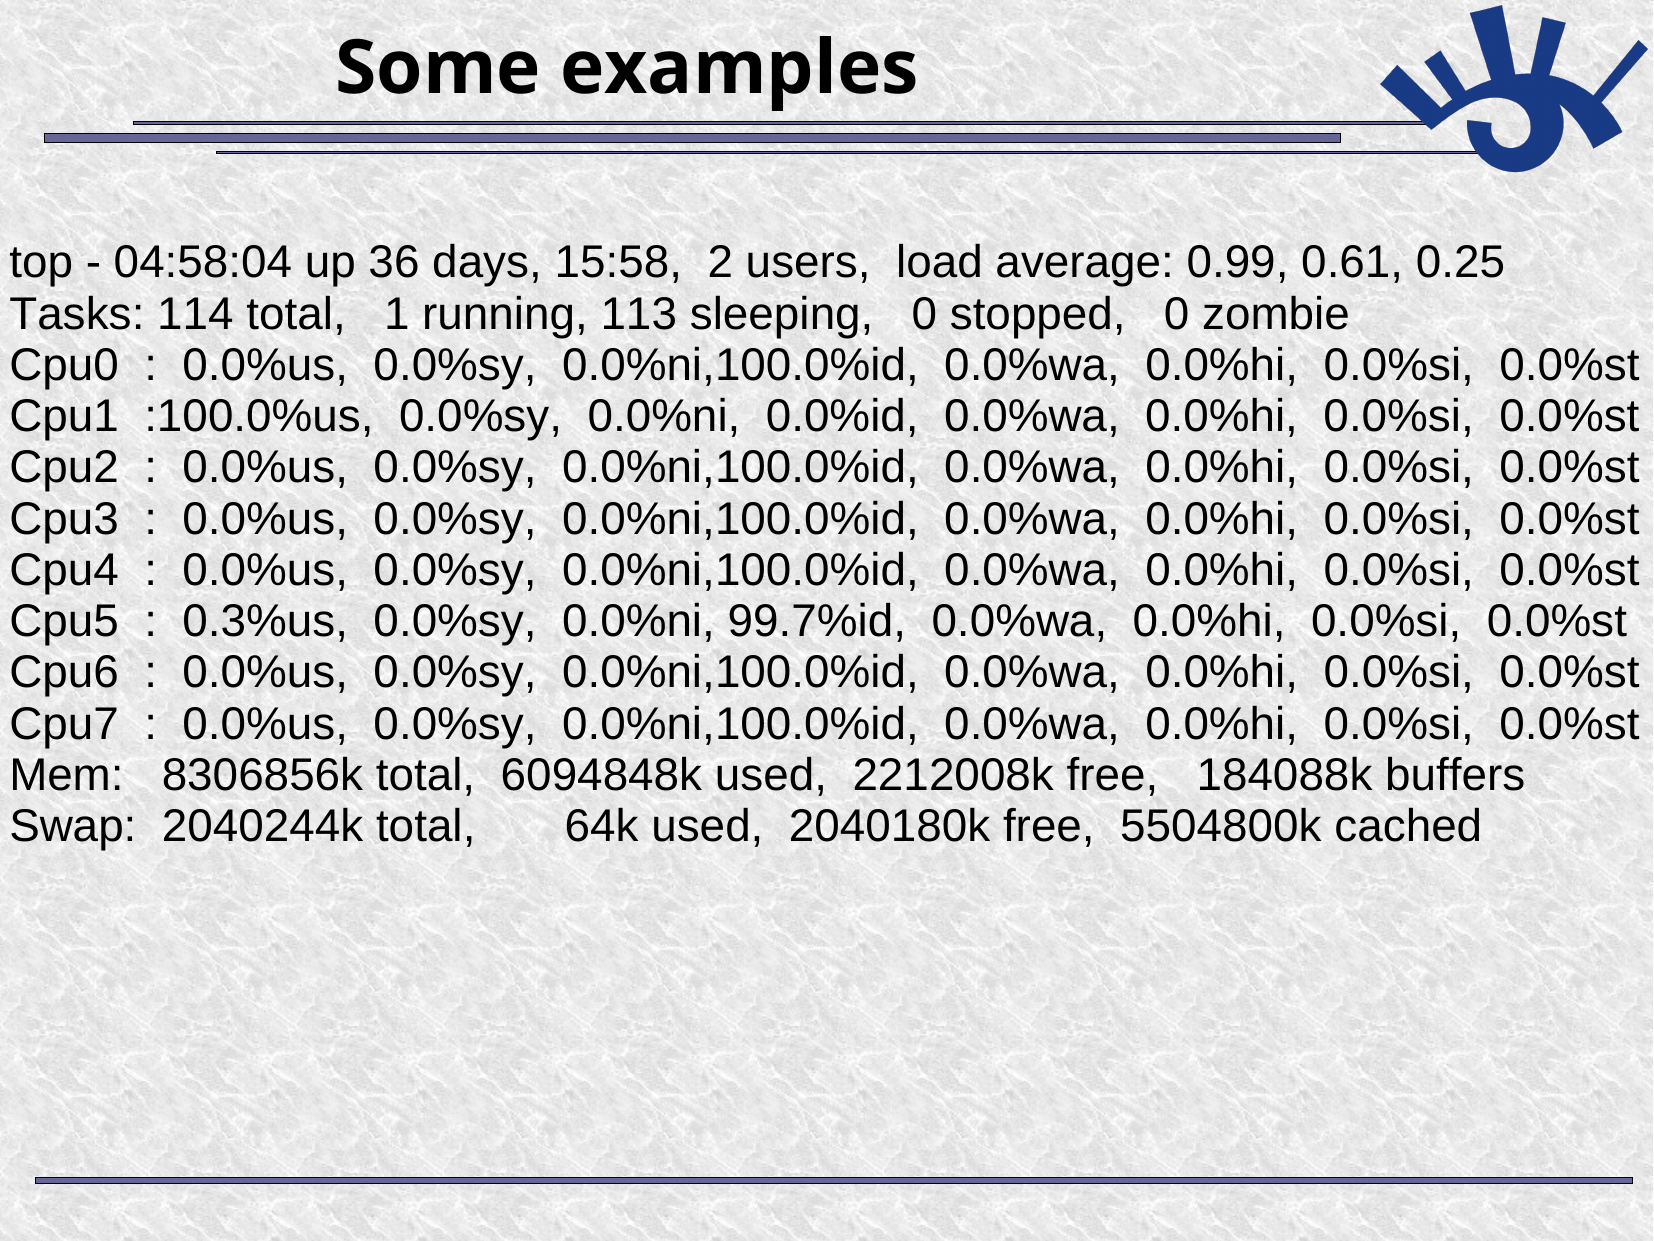

Some examples
top - 04:58:04 up 36 days, 15:58, 2 users, load average: 0.99, 0.61, 0.25
Tasks: 114 total, 1 running, 113 sleeping, 0 stopped, 0 zombie
Cpu0 : 0.0%us, 0.0%sy, 0.0%ni,100.0%id, 0.0%wa, 0.0%hi, 0.0%si, 0.0%st
Cpu1 :100.0%us, 0.0%sy, 0.0%ni, 0.0%id, 0.0%wa, 0.0%hi, 0.0%si, 0.0%st
Cpu2 : 0.0%us, 0.0%sy, 0.0%ni,100.0%id, 0.0%wa, 0.0%hi, 0.0%si, 0.0%st
Cpu3 : 0.0%us, 0.0%sy, 0.0%ni,100.0%id, 0.0%wa, 0.0%hi, 0.0%si, 0.0%st
Cpu4 : 0.0%us, 0.0%sy, 0.0%ni,100.0%id, 0.0%wa, 0.0%hi, 0.0%si, 0.0%st
Cpu5 : 0.3%us, 0.0%sy, 0.0%ni, 99.7%id, 0.0%wa, 0.0%hi, 0.0%si, 0.0%st
Cpu6 : 0.0%us, 0.0%sy, 0.0%ni,100.0%id, 0.0%wa, 0.0%hi, 0.0%si, 0.0%st
Cpu7 : 0.0%us, 0.0%sy, 0.0%ni,100.0%id, 0.0%wa, 0.0%hi, 0.0%si, 0.0%st
Mem: 8306856k total, 6094848k used, 2212008k free, 184088k buffers
Swap: 2040244k total, 64k used, 2040180k free, 5504800k cached